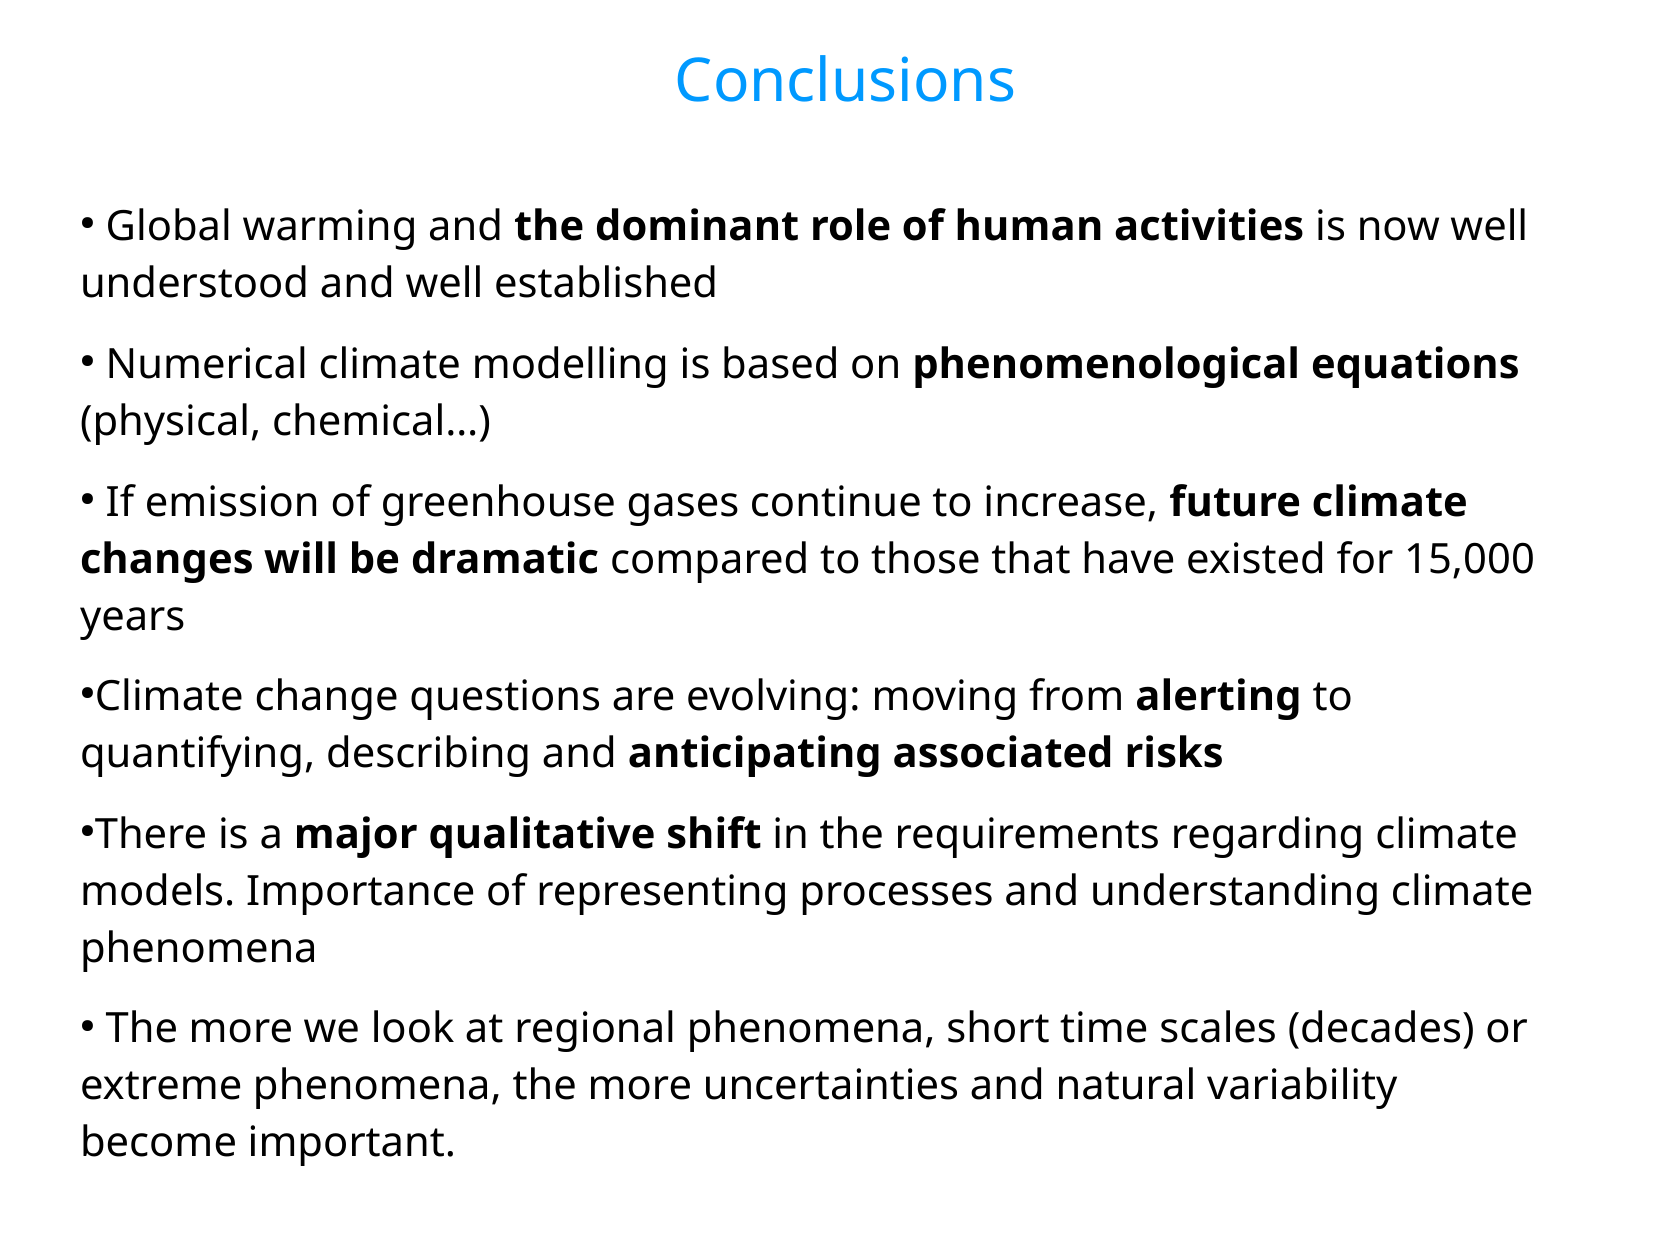

Conclusions
 Global warming and the dominant role of human activities is now well understood and well established
 Numerical climate modelling is based on phenomenological equations (physical, chemical…)
 If emission of greenhouse gases continue to increase, future climate changes will be dramatic compared to those that have existed for 15,000 years
Climate change questions are evolving: moving from alerting to quantifying, describing and anticipating associated risks
There is a major qualitative shift in the requirements regarding climate models. Importance of representing processes and understanding climate phenomena
 The more we look at regional phenomena, short time scales (decades) or extreme phenomena, the more uncertainties and natural variability become important.